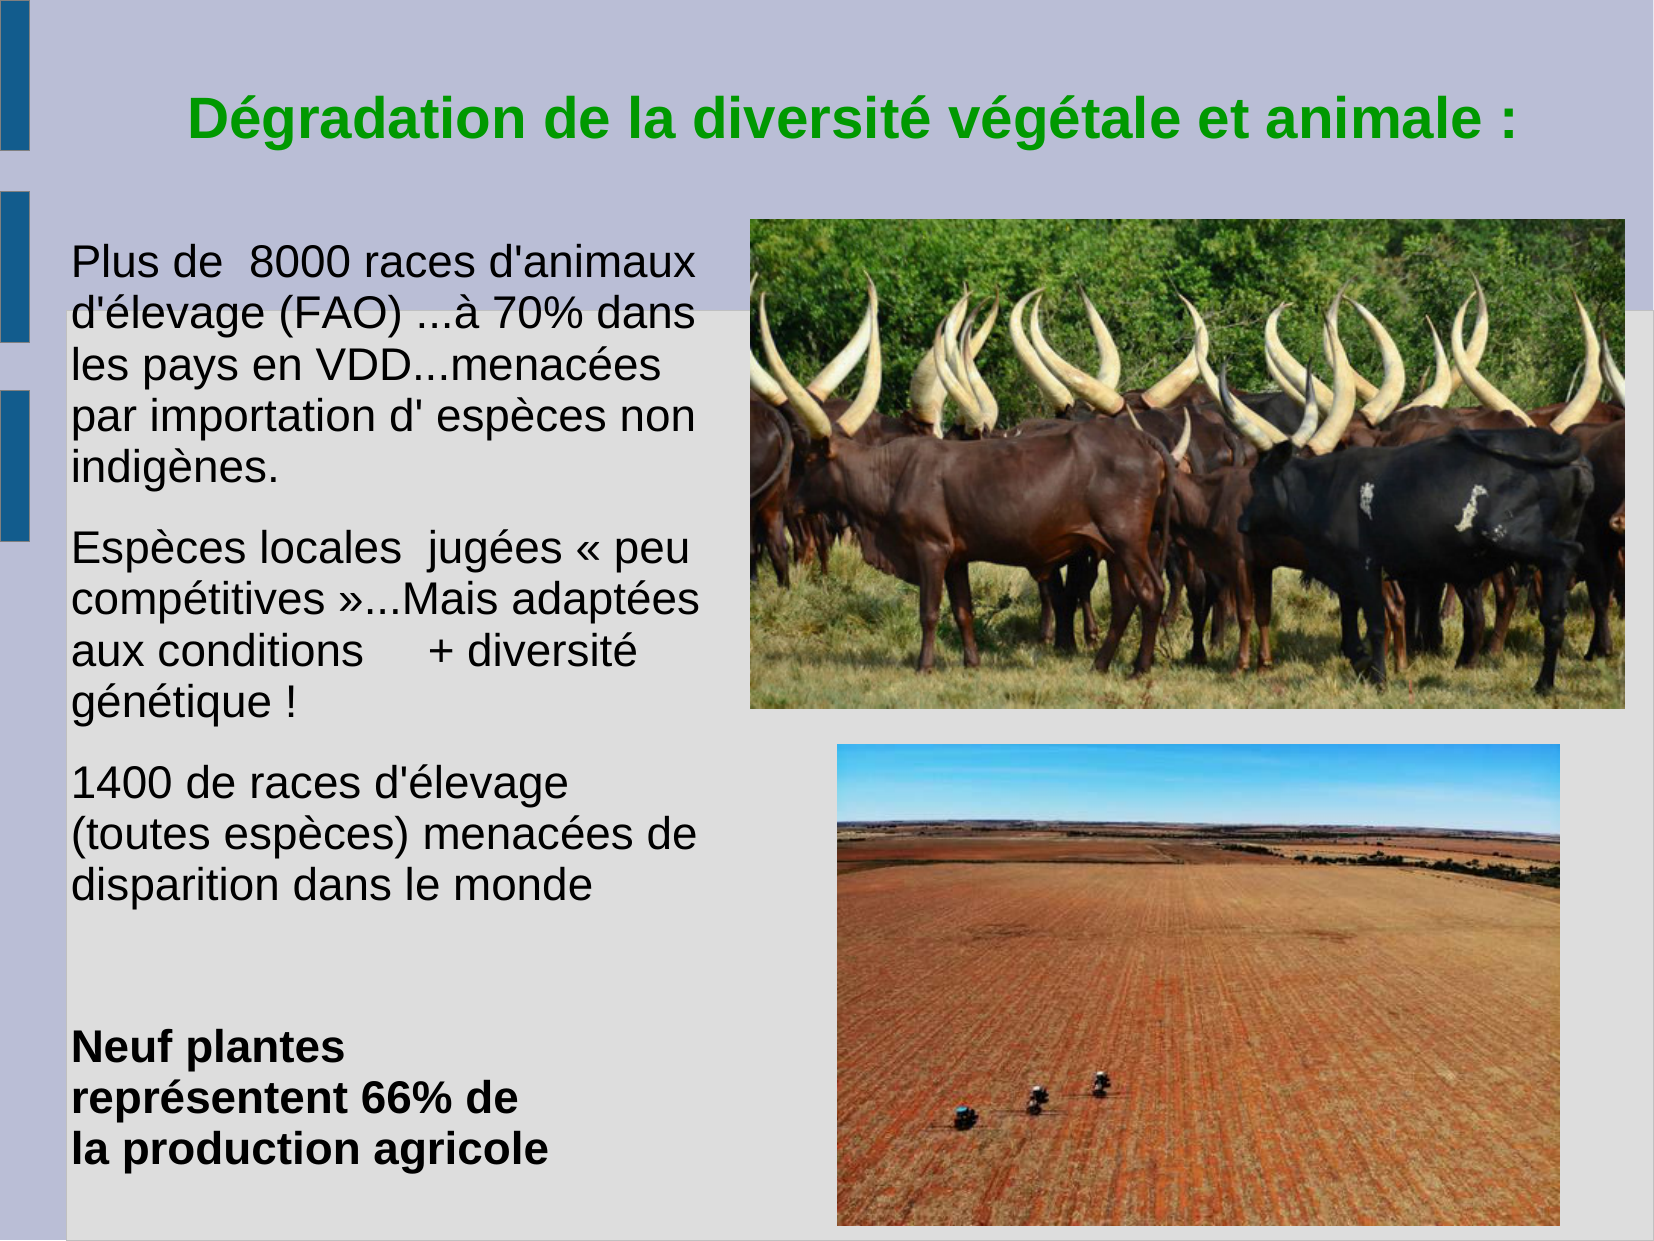

# Dégradation de la diversité végétale et animale :
Plus de 8000 races d'animaux d'élevage (FAO) ...à 70% dans les pays en VDD...menacées par importation d' espèces non indigènes.
Espèces locales jugées « peu compétitives »...Mais adaptées aux conditions  + diversité génétique !
1400 de races d'élevage (toutes espèces) menacées de disparition dans le monde
Neuf plantes 		 représentent 66% de la production agricole